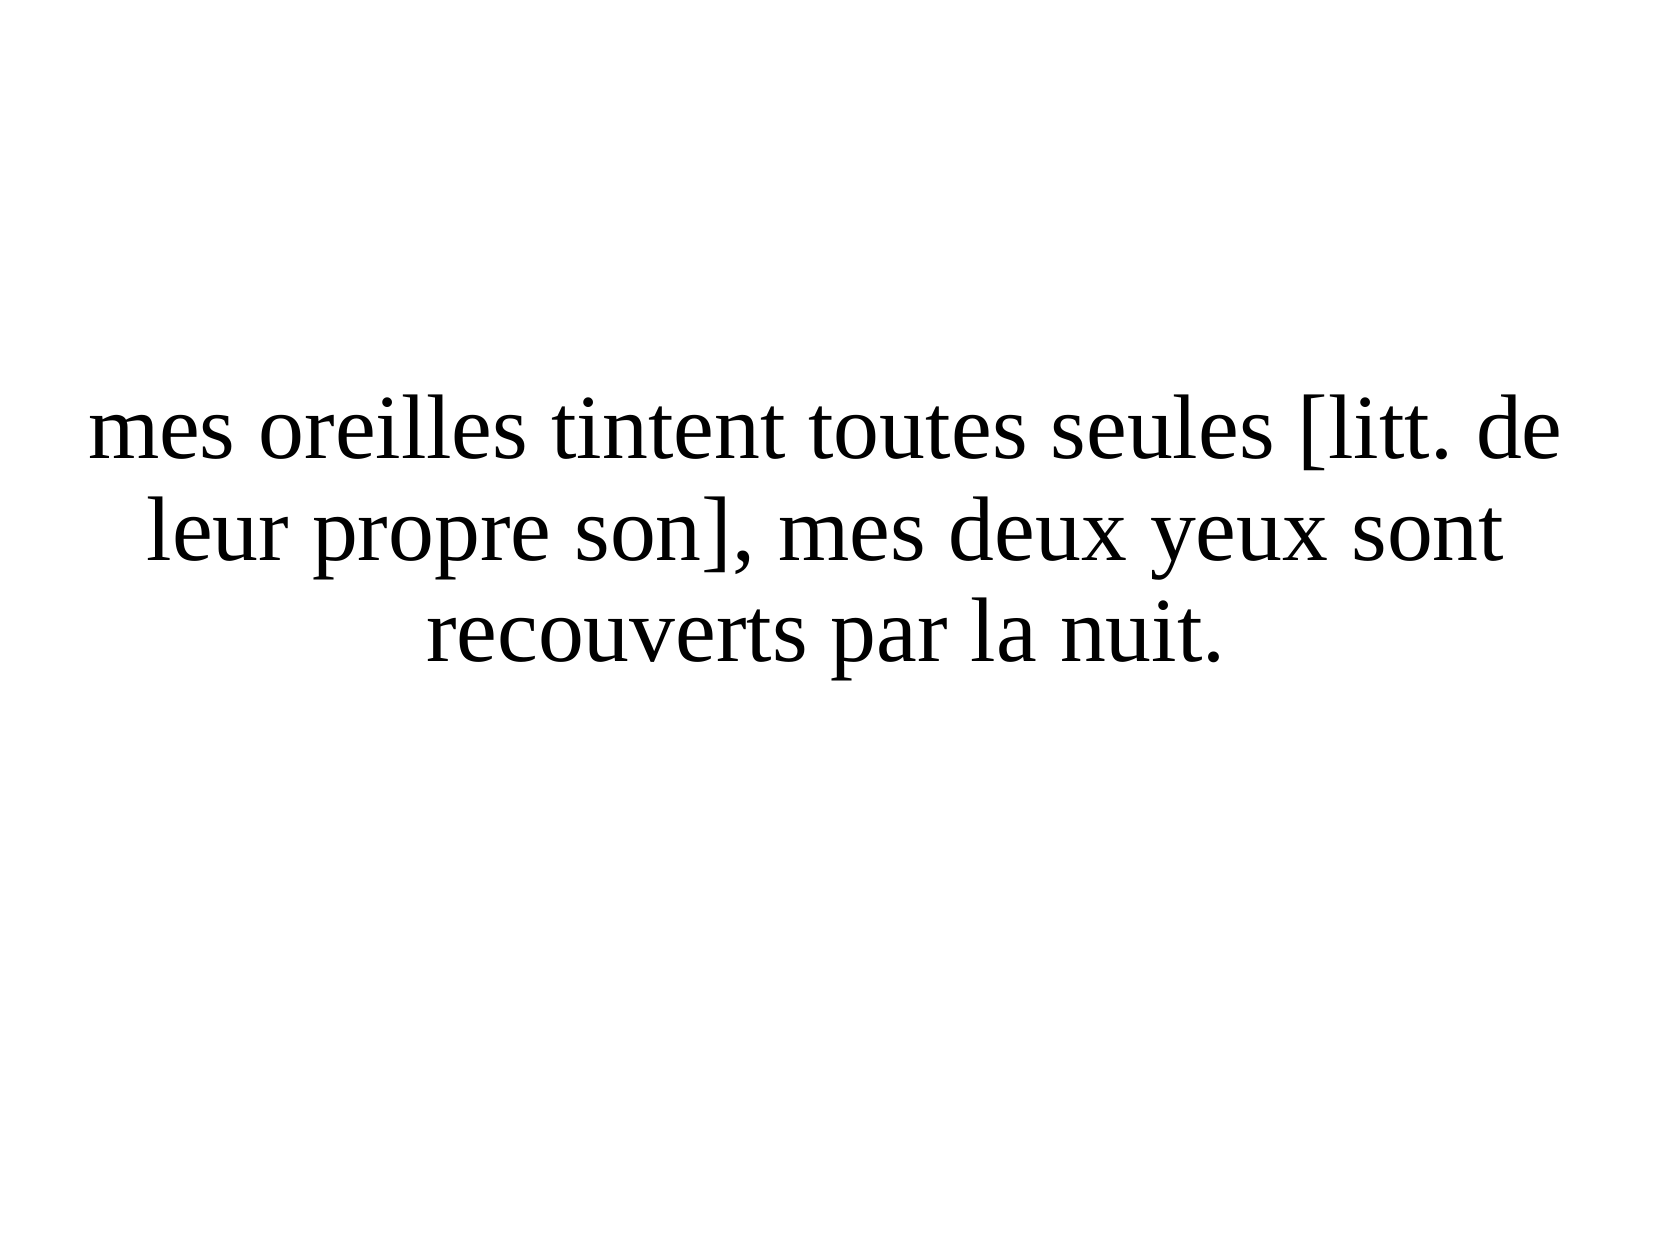

# mes oreilles tintent toutes seules [litt. de leur propre son], mes deux yeux sont recouverts par la nuit.